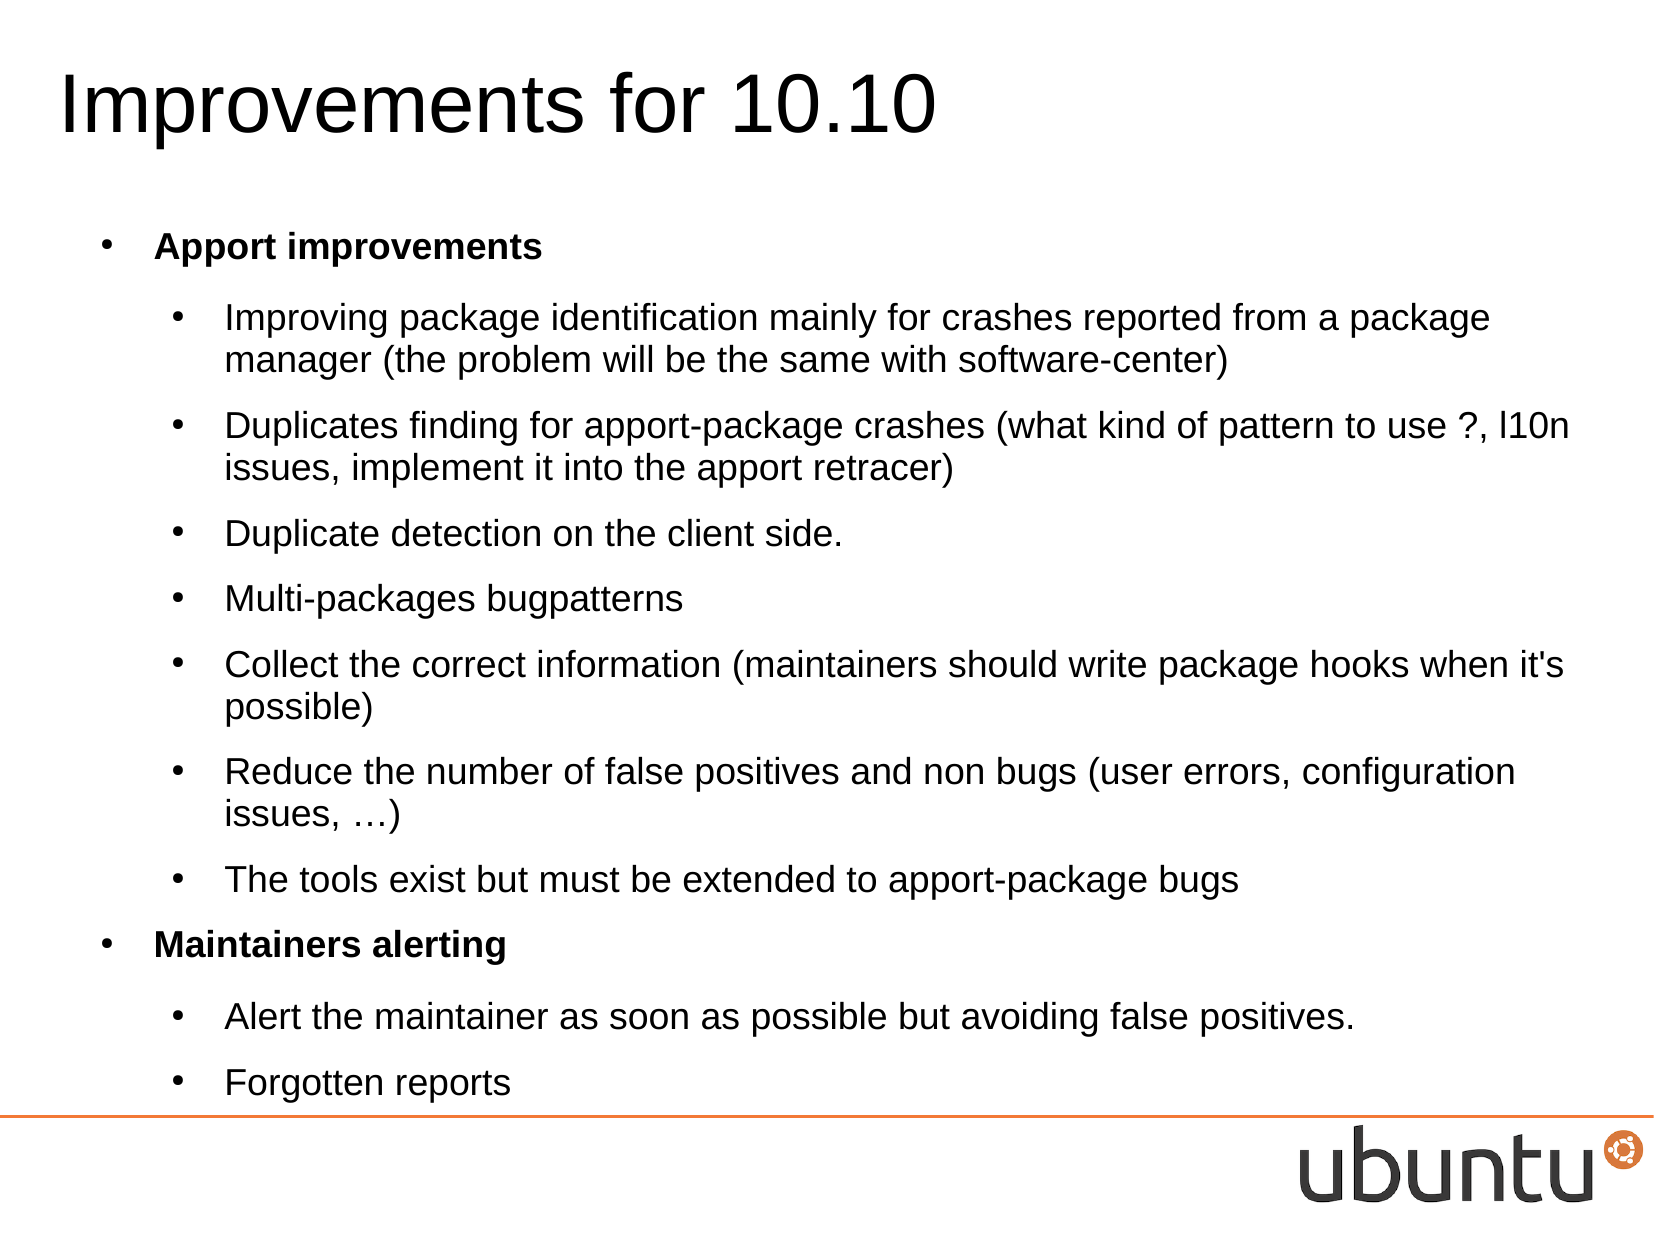

# Improvements for 10.10
Apport improvements
Improving package identification mainly for crashes reported from a package manager (the problem will be the same with software-center)
Duplicates finding for apport-package crashes (what kind of pattern to use ?, l10n issues, implement it into the apport retracer)
Duplicate detection on the client side.
Multi-packages bugpatterns
Collect the correct information (maintainers should write package hooks when it's possible)
Reduce the number of false positives and non bugs (user errors, configuration issues, …)
The tools exist but must be extended to apport-package bugs
Maintainers alerting
Alert the maintainer as soon as possible but avoiding false positives.
Forgotten reports